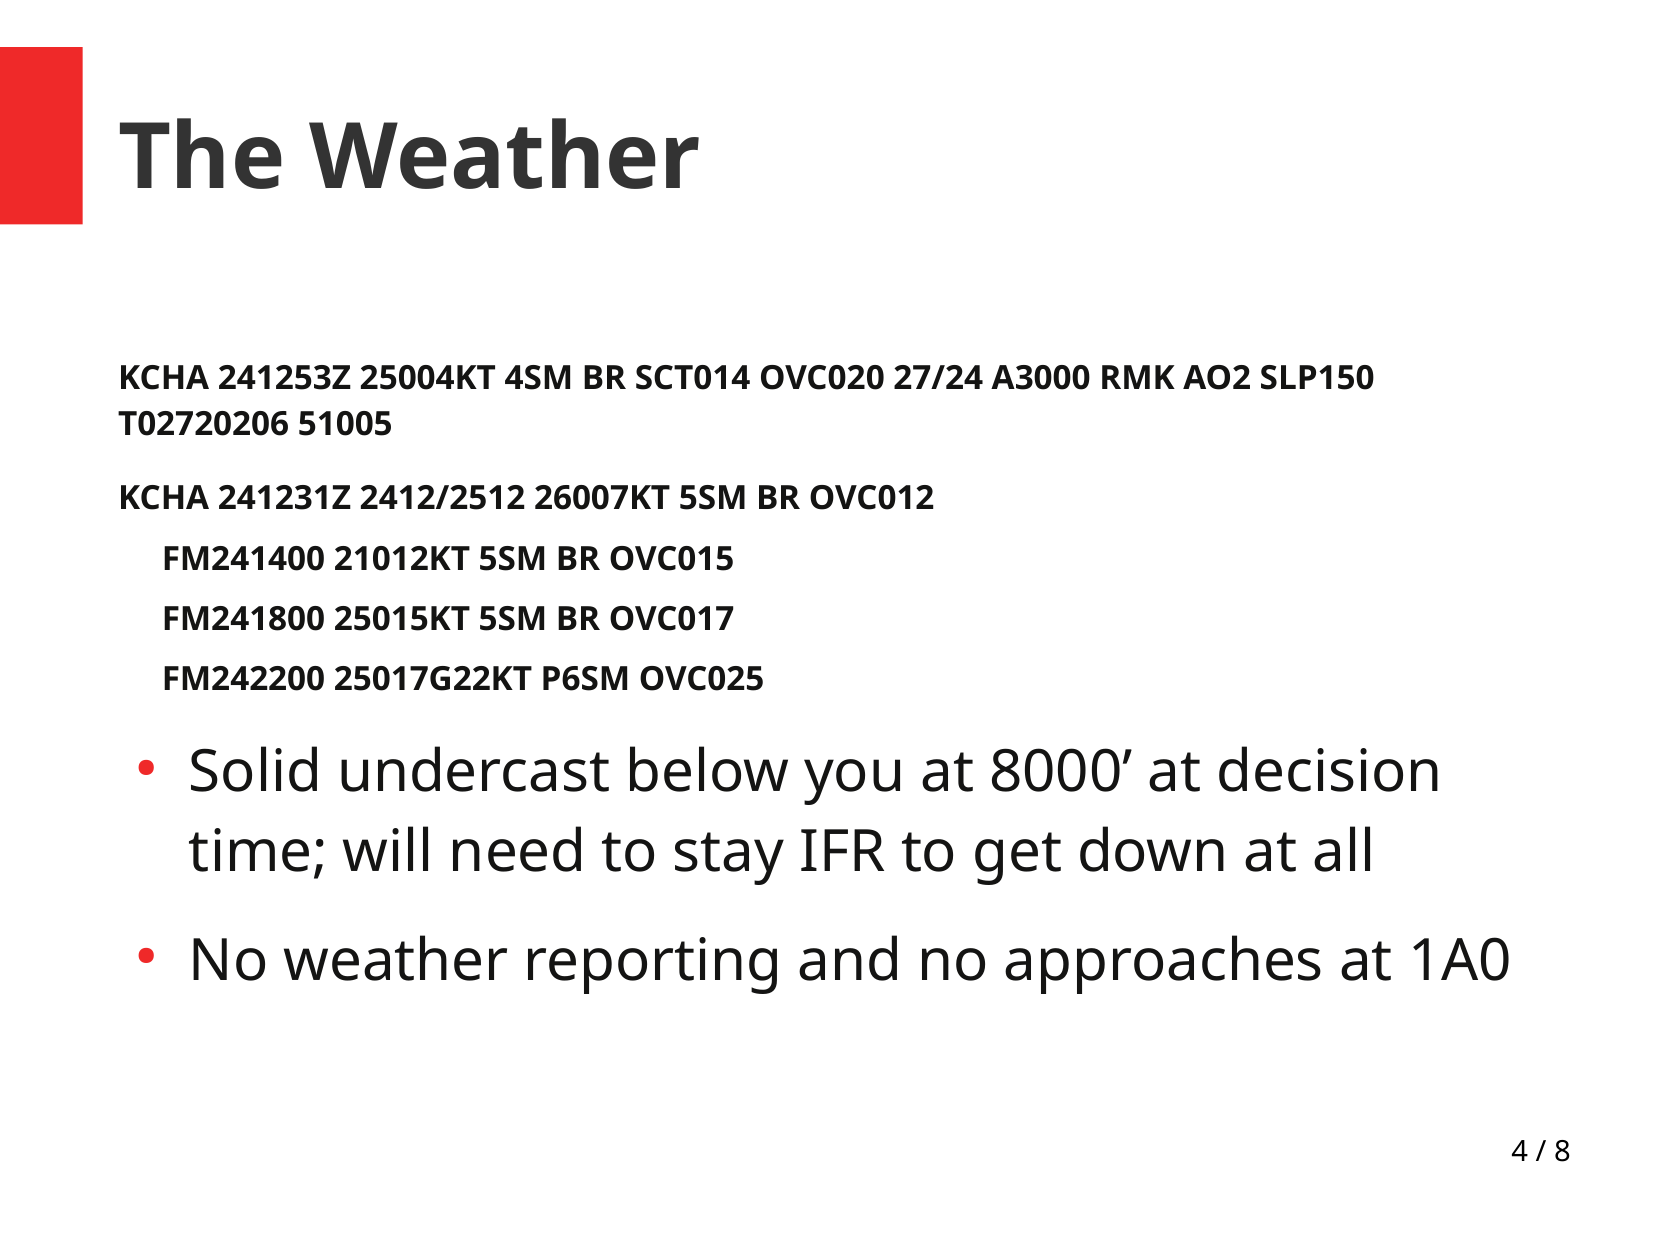

# The Weather
KCHA 241253Z 25004KT 4SM BR SCT014 OVC020 27/24 A3000 RMK AO2 SLP150 T02720206 51005
KCHA 241231Z 2412/2512 26007KT 5SM BR OVC012
 FM241400 21012KT 5SM BR OVC015
 FM241800 25015KT 5SM BR OVC017
 FM242200 25017G22KT P6SM OVC025
Solid undercast below you at 8000’ at decision time; will need to stay IFR to get down at all
No weather reporting and no approaches at 1A0
4